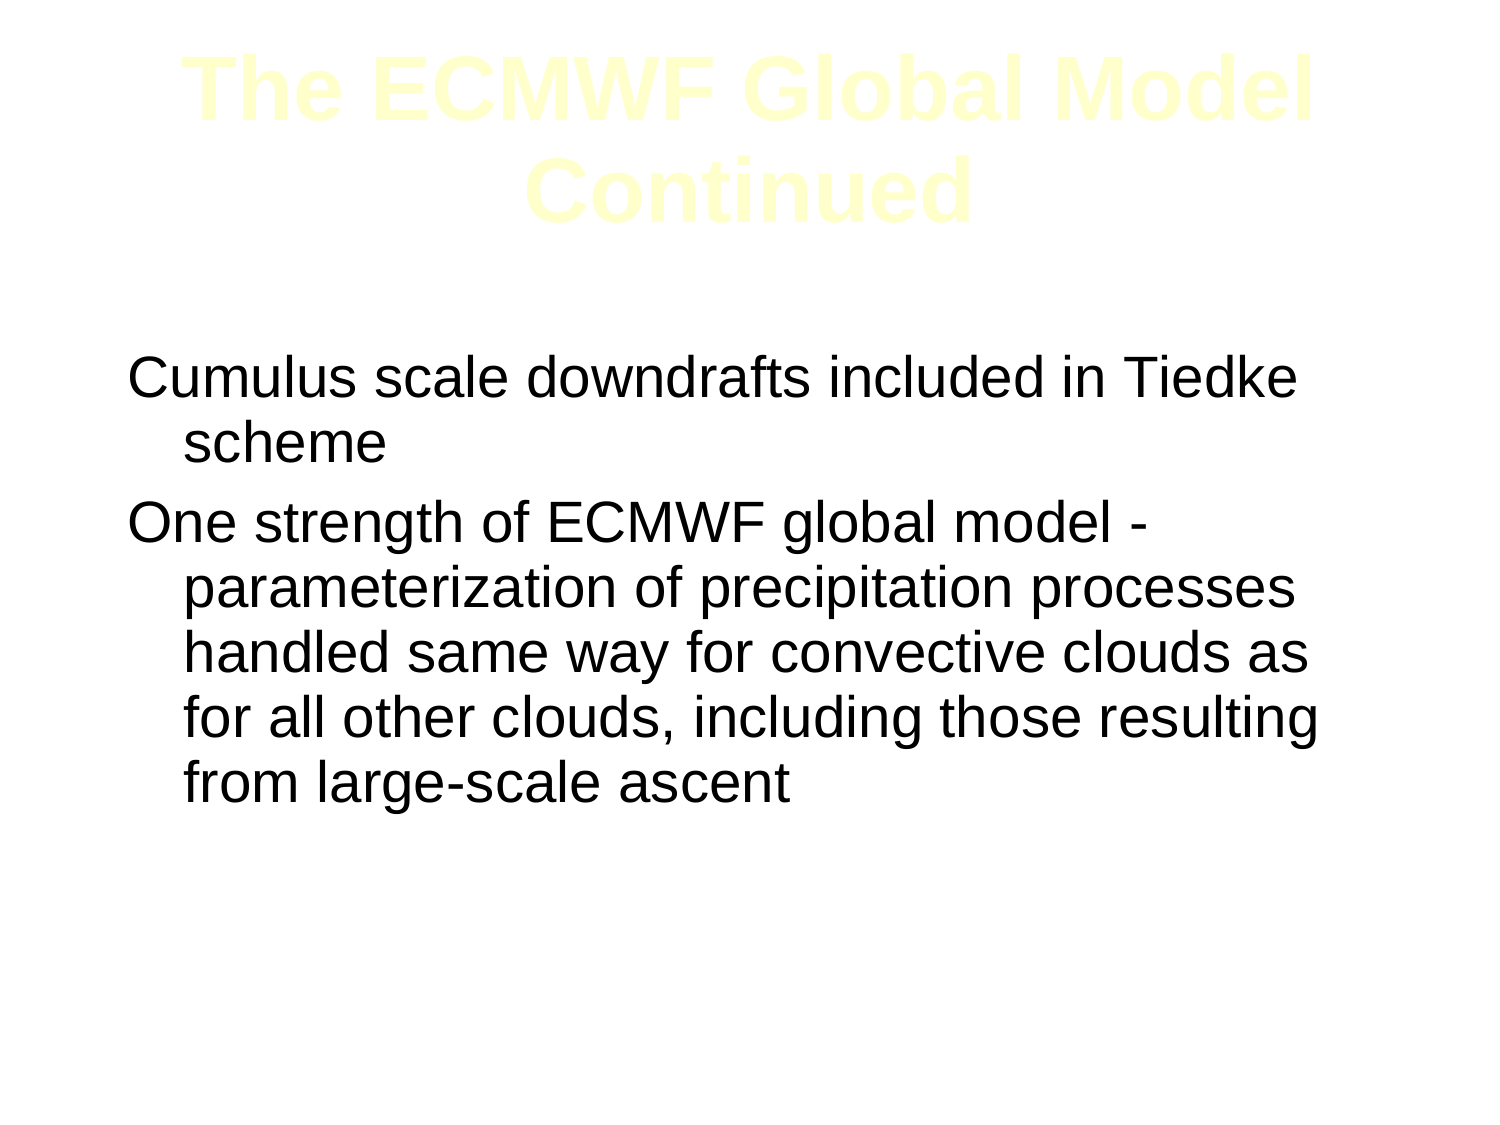

# The ECMWF Global Model Continued
Cumulus scale downdrafts included in Tiedke scheme
One strength of ECMWF global model - parameterization of precipitation processes handled same way for convective clouds as for all other clouds, including those resulting from large-scale ascent